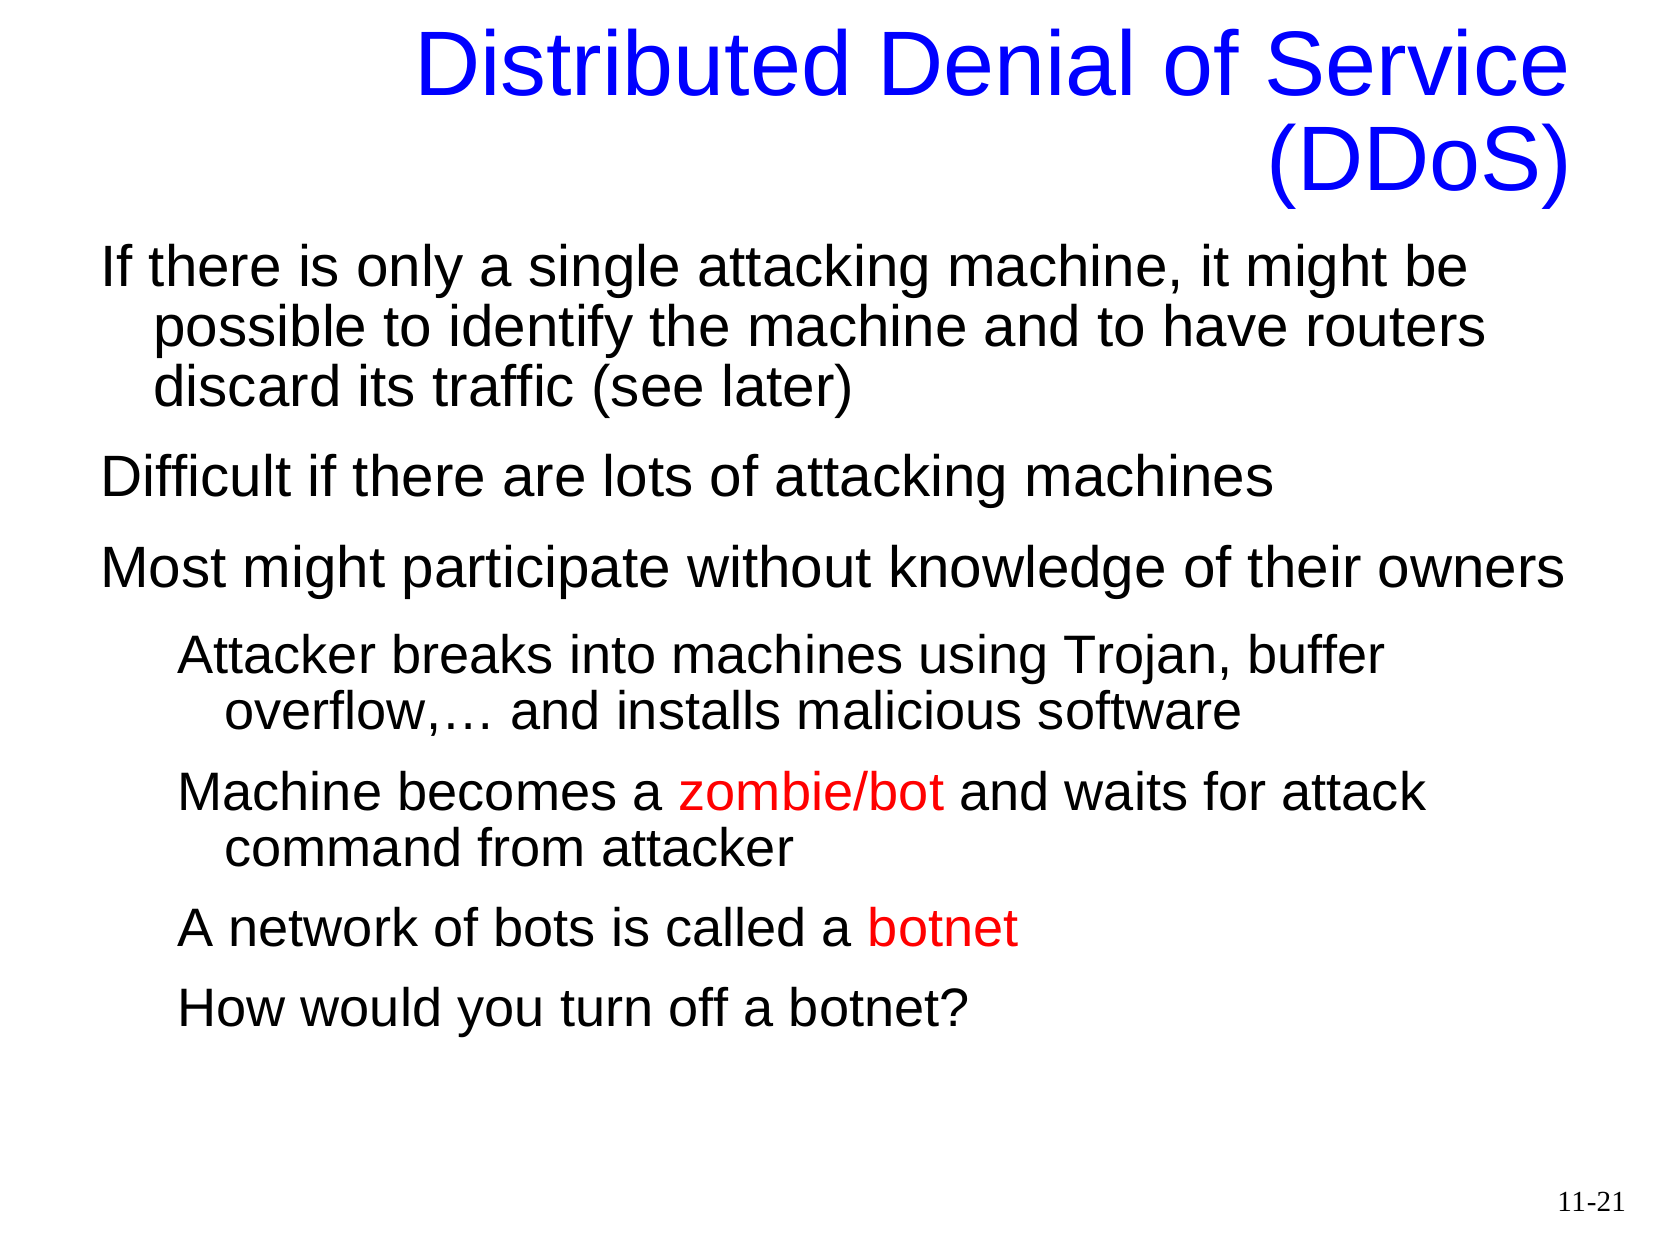

# Distributed Denial of Service (DDoS)
If there is only a single attacking machine, it might be possible to identify the machine and to have routers discard its traffic (see later)
Difficult if there are lots of attacking machines
Most might participate without knowledge of their owners
Attacker breaks into machines using Trojan, buffer overflow,… and installs malicious software
Machine becomes a zombie/bot and waits for attack command from attacker
A network of bots is called a botnet
How would you turn off a botnet?